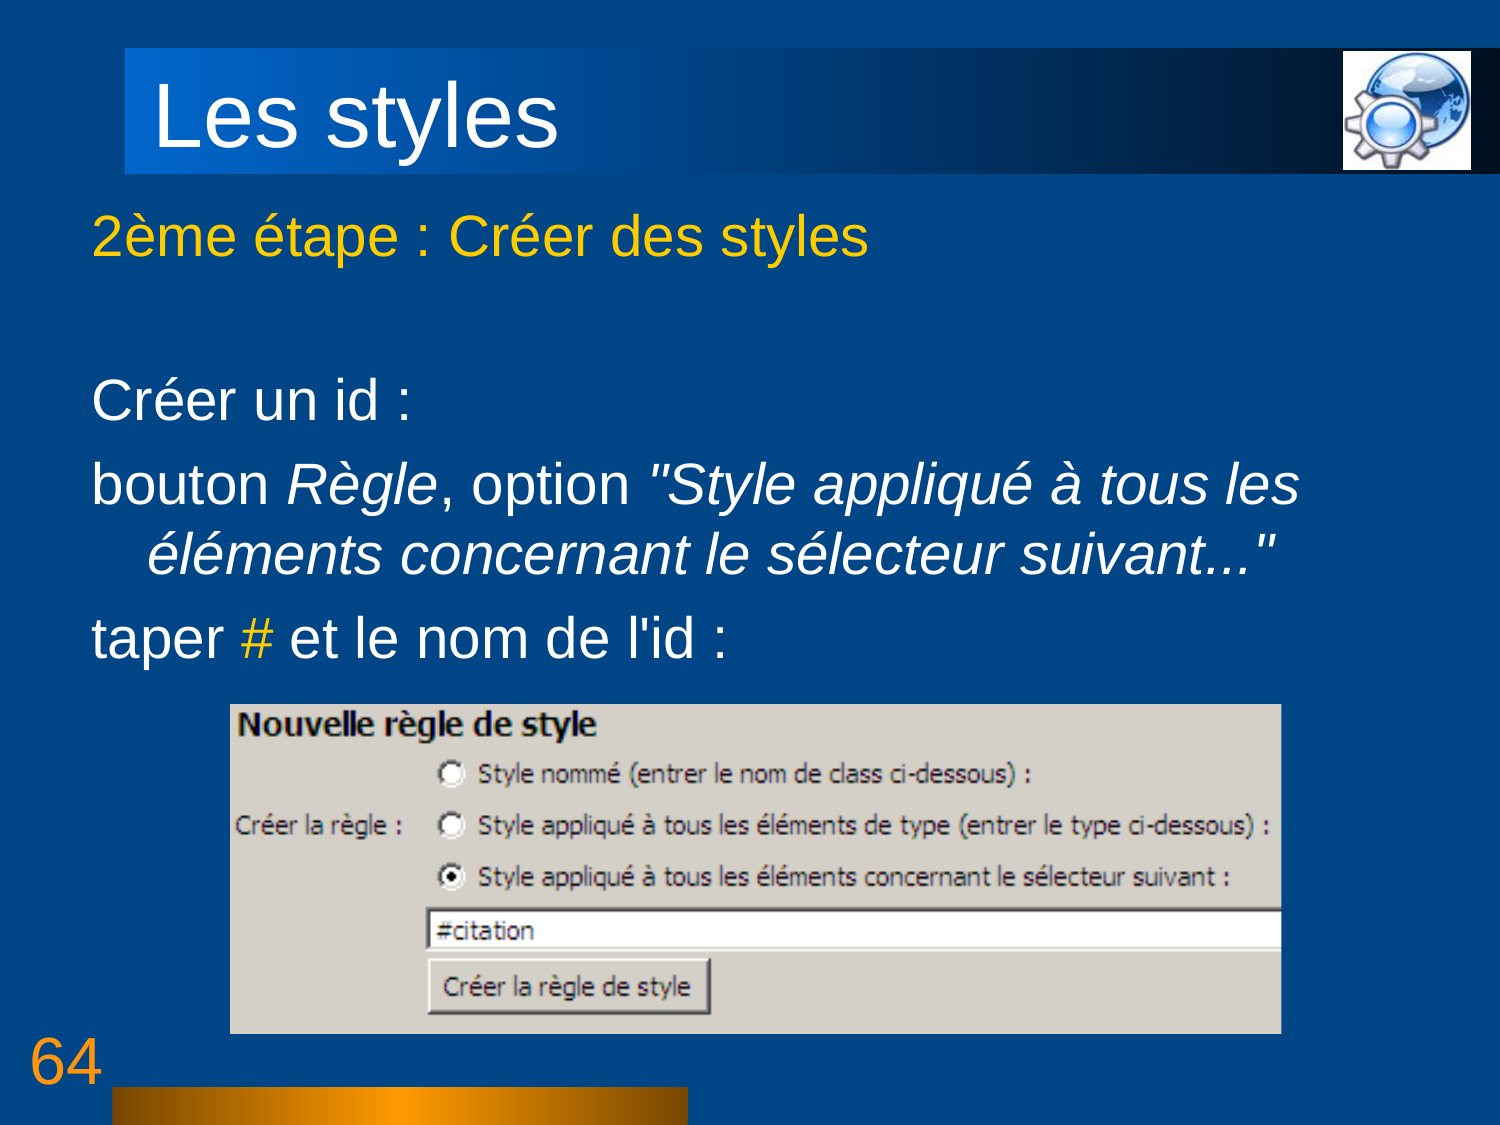

Les styles
# 2ème étape : Créer des styles
Créer un id :
bouton Règle, option "Style appliqué à tous les éléments concernant le sélecteur suivant..."
taper # et le nom de l'id :